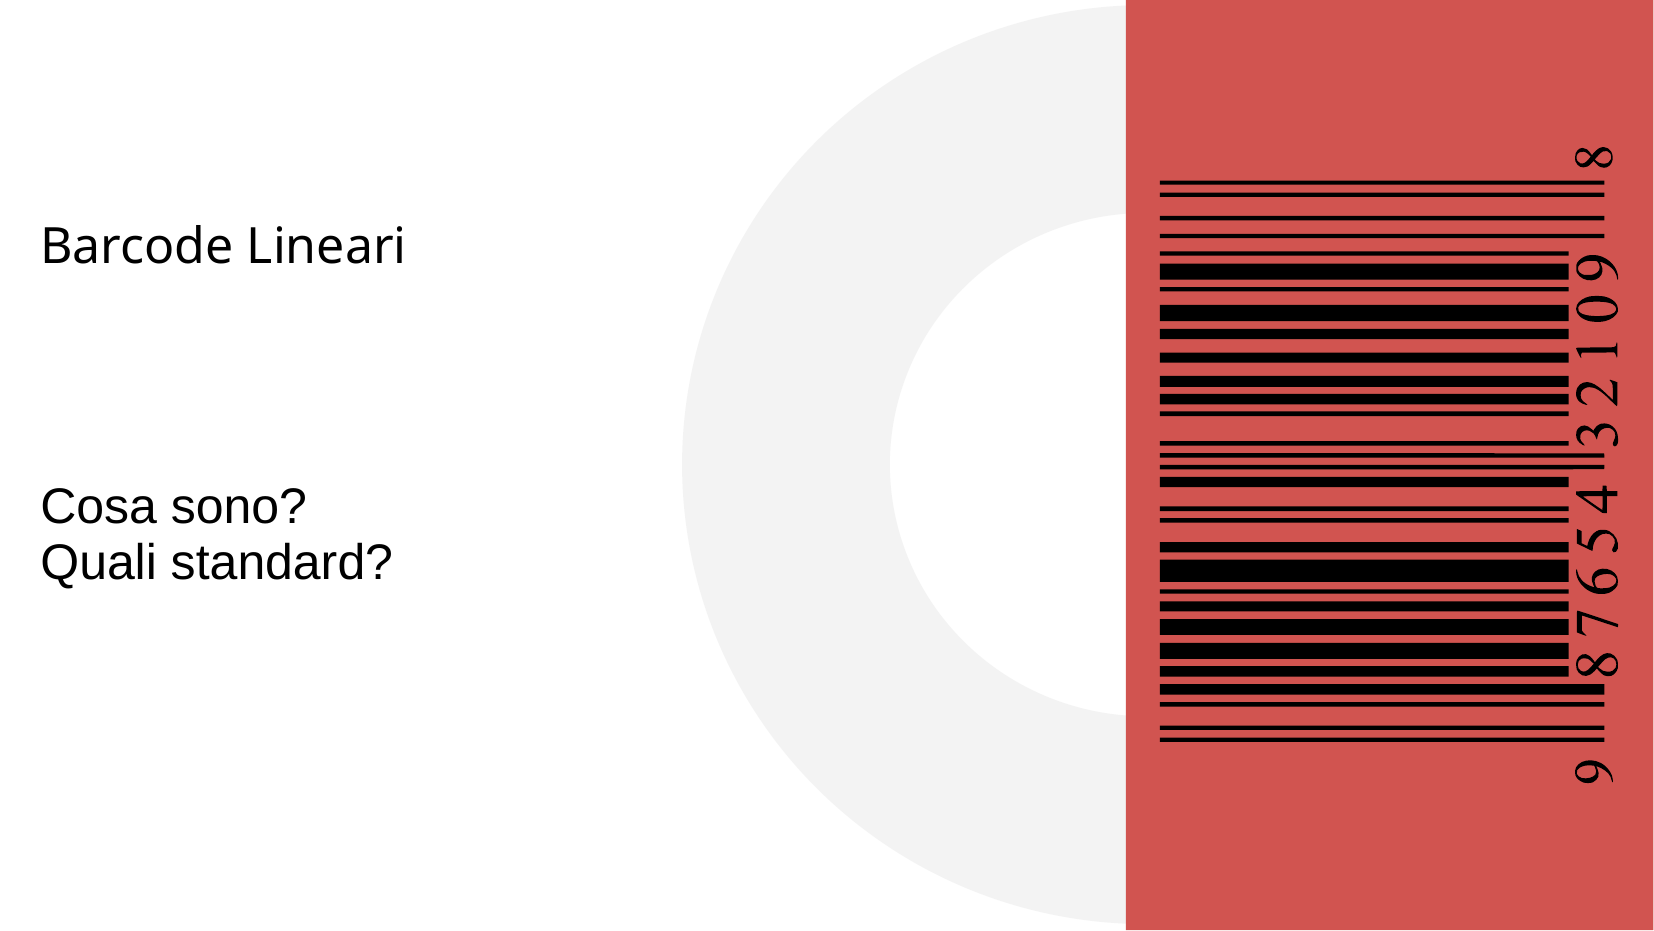

# Barcode Lineari
Cosa sono?
Quali standard?